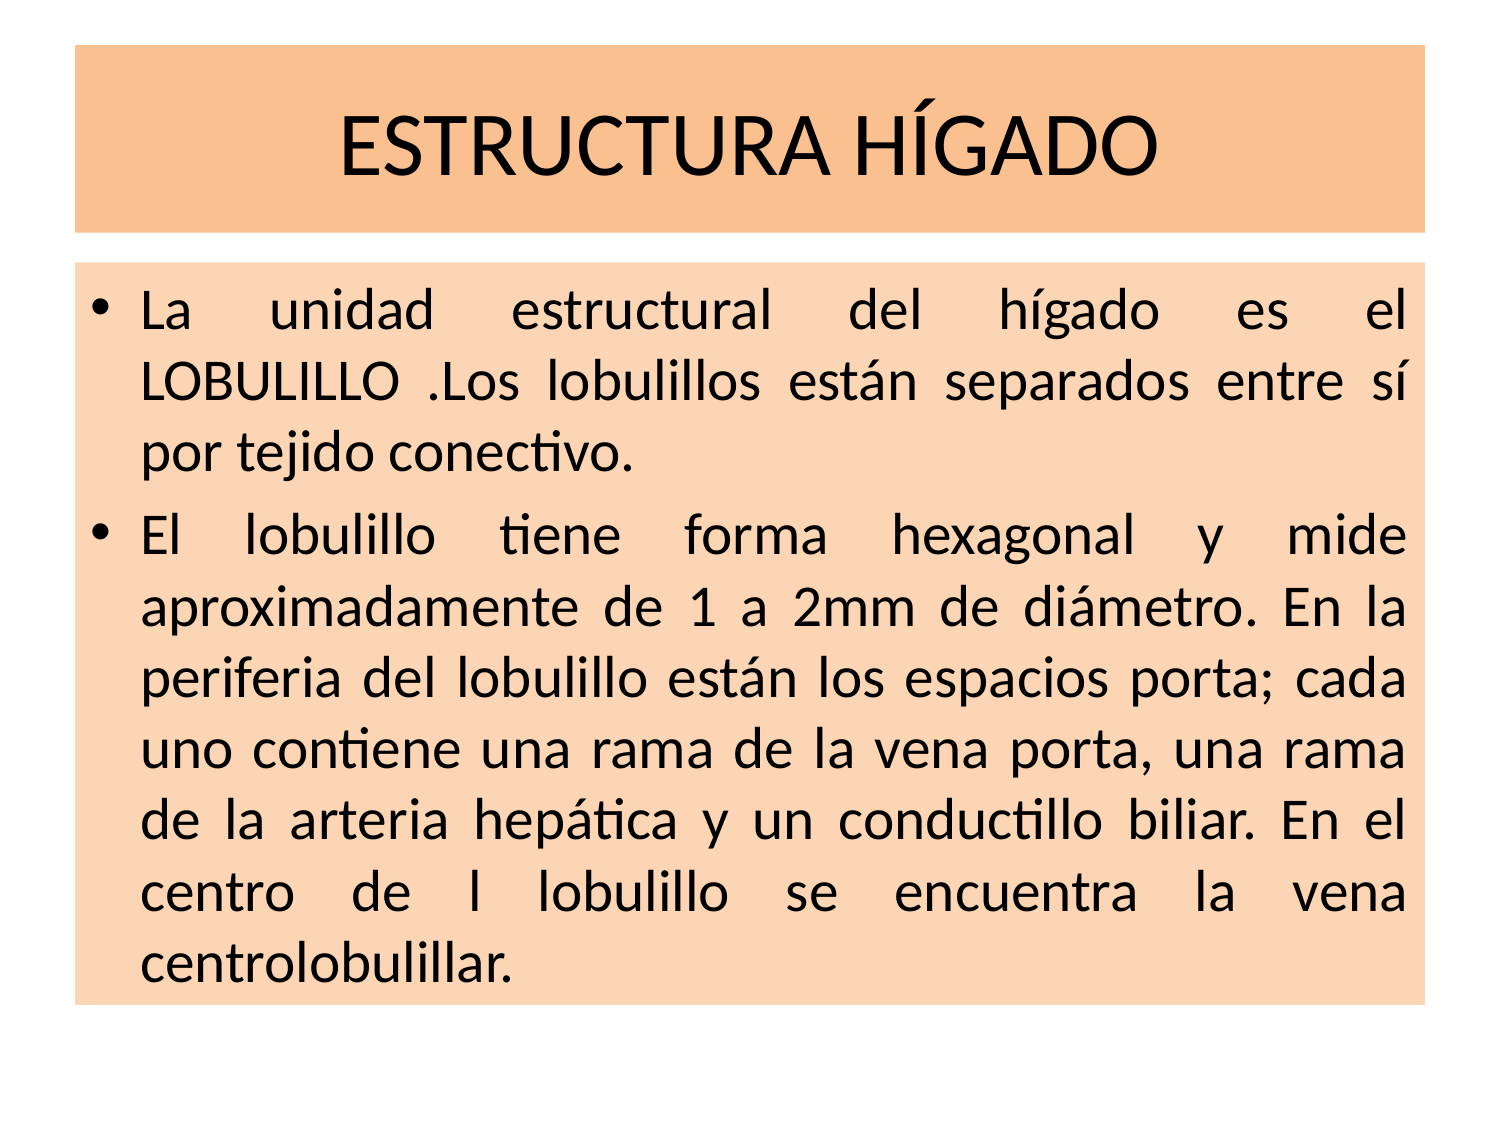

# ESTRUCTURA HÍGADO
La unidad estructural del hígado es el LOBULILLO .Los lobulillos están separados entre sí por tejido conectivo.
El lobulillo tiene forma hexagonal y mide aproximadamente de 1 a 2mm de diámetro. En la periferia del lobulillo están los espacios porta; cada uno contiene una rama de la vena porta, una rama de la arteria hepática y un conductillo biliar. En el centro de l lobulillo se encuentra la vena centrolobulillar.